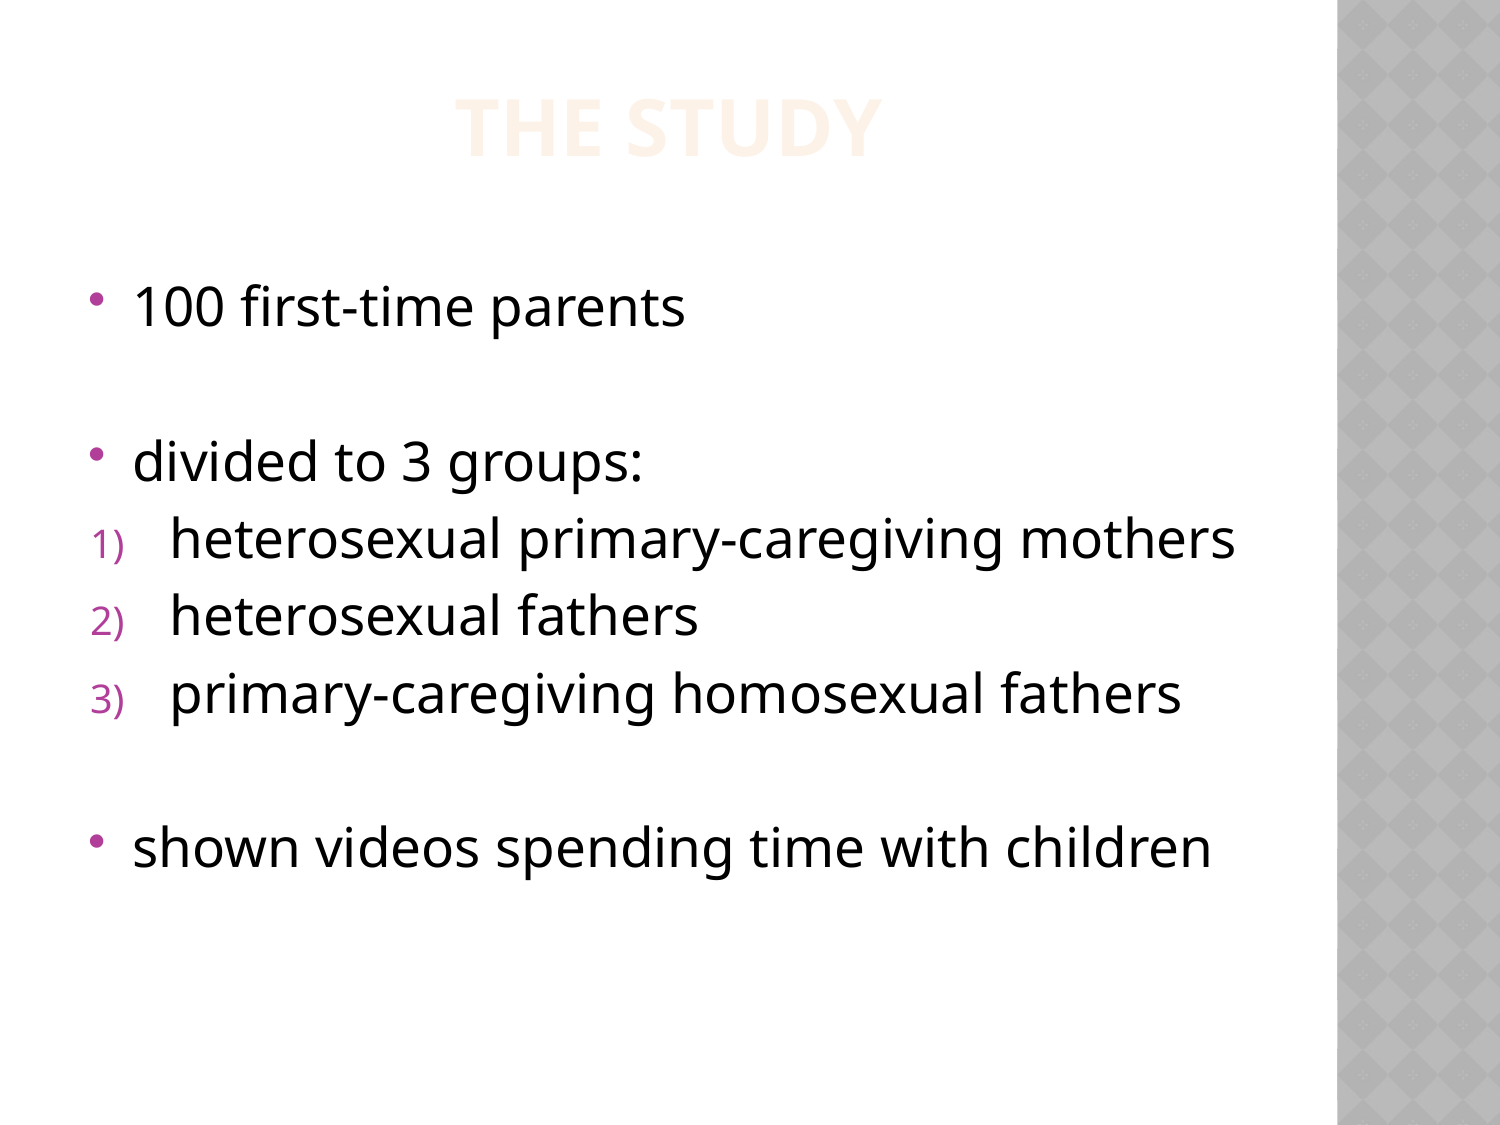

# THE STUDY
100 first-time parents
divided to 3 groups:
heterosexual primary-caregiving mothers
heterosexual fathers
primary-caregiving homosexual fathers
shown videos spending time with children